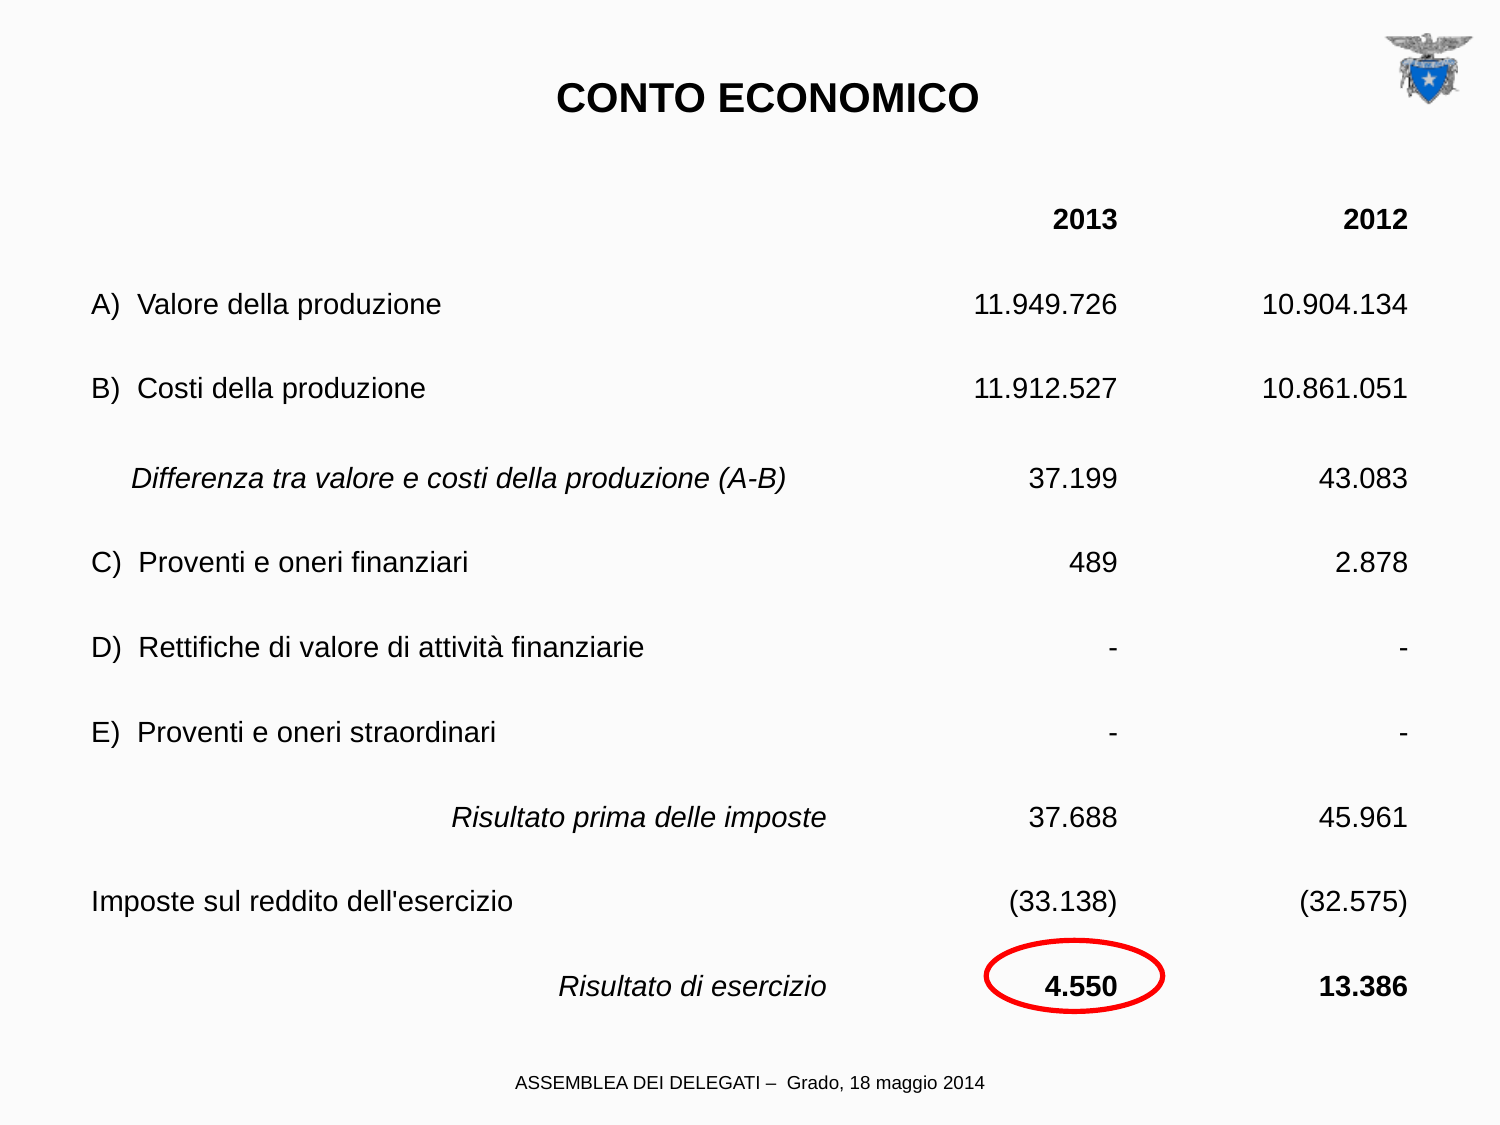

CONTO ECONOMICO
| | 2013 | 2012 |
| --- | --- | --- |
| A) Valore della produzione | 11.949.726 | 10.904.134 |
| B) Costi della produzione | 11.912.527 | 10.861.051 |
| Differenza tra valore e costi della produzione (A-B) | 37.199 | 43.083 |
| C) Proventi e oneri finanziari | 489 | 2.878 |
| D) Rettifiche di valore di attività finanziarie | - | - |
| E) Proventi e oneri straordinari | - | - |
| Risultato prima delle imposte | 37.688 | 45.961 |
| Imposte sul reddito dell'esercizio | (33.138) | (32.575) |
| Risultato di esercizio | 4.550 | 13.386 |
ASSEMBLEA DEI DELEGATI – Grado, 18 maggio 2014